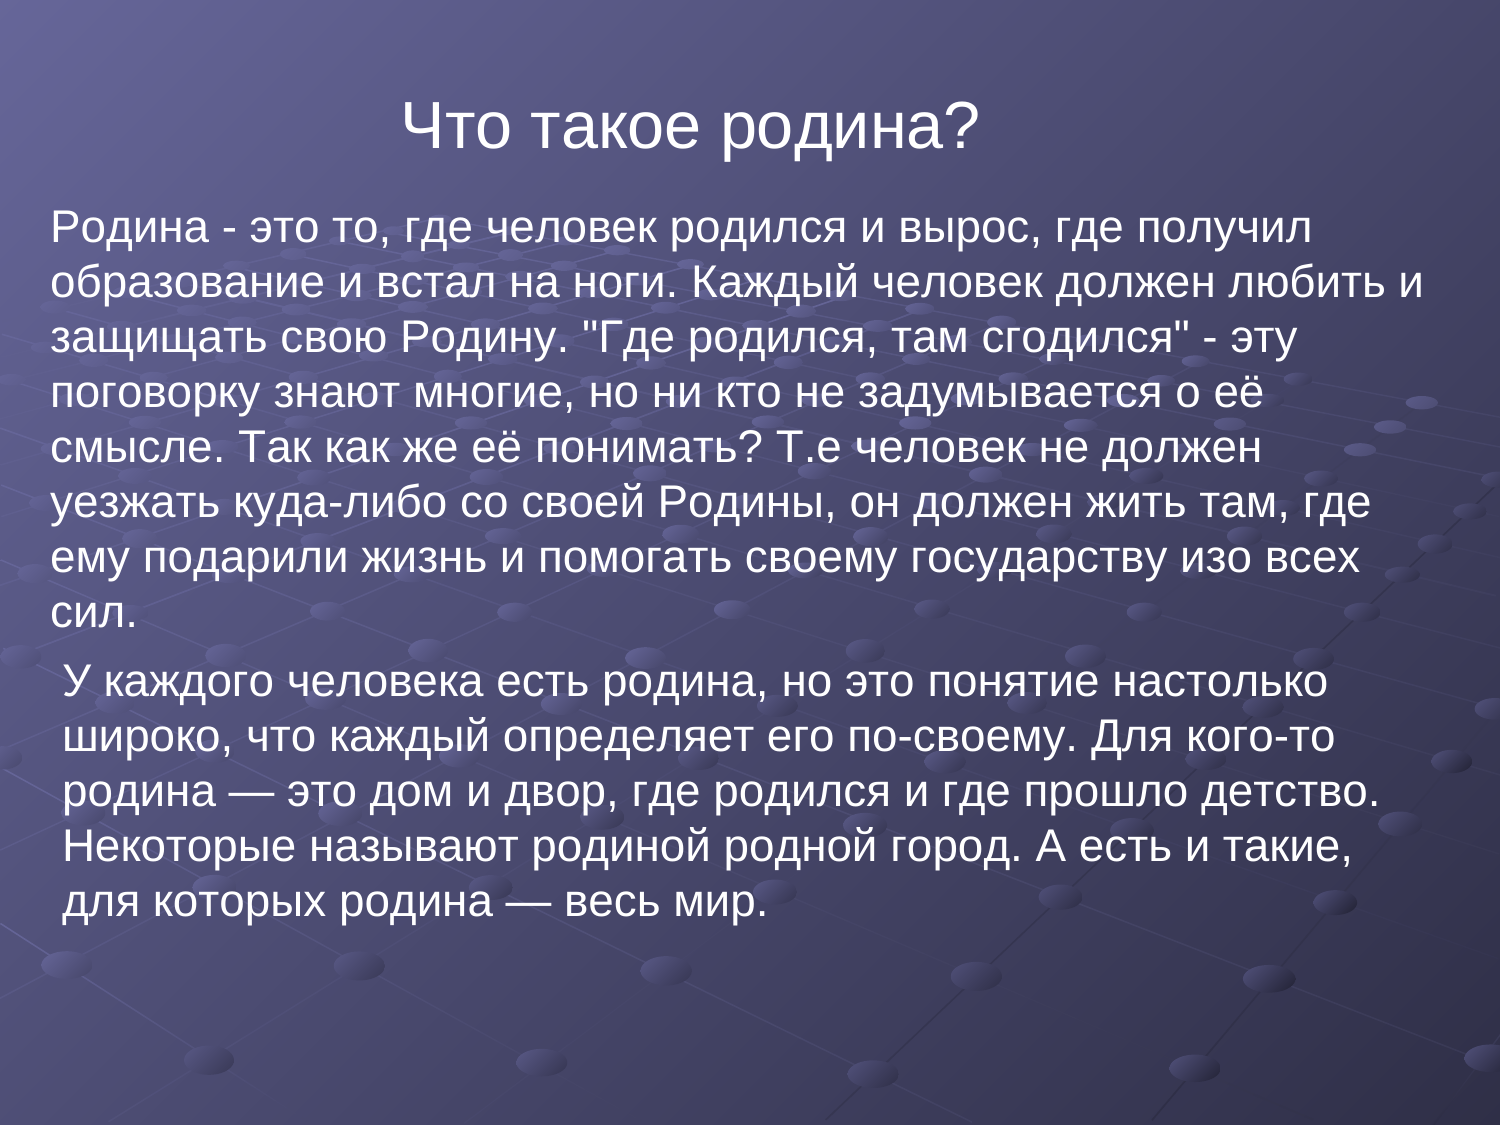

#
Что такое родина?
Родина - это то, где человек родился и вырос, где получил образование и встал на ноги. Каждый человек должен любить и защищать свою Родину. "Где родился, там сгодился" - эту поговорку знают многие, но ни кто не задумывается о её смысле. Так как же её понимать? Т.е человек не должен уезжать куда-либо со своей Родины, он должен жить там, где ему подарили жизнь и помогать своему государству изо всех сил.
У каждого человека есть родина, но это понятие настолько широко, что каждый определяет его по-своему. Для кого-то родина — это дом и двор, где родился и где прошло детство. Некоторые называют родиной родной город. А есть и такие, для которых родина — весь мир.